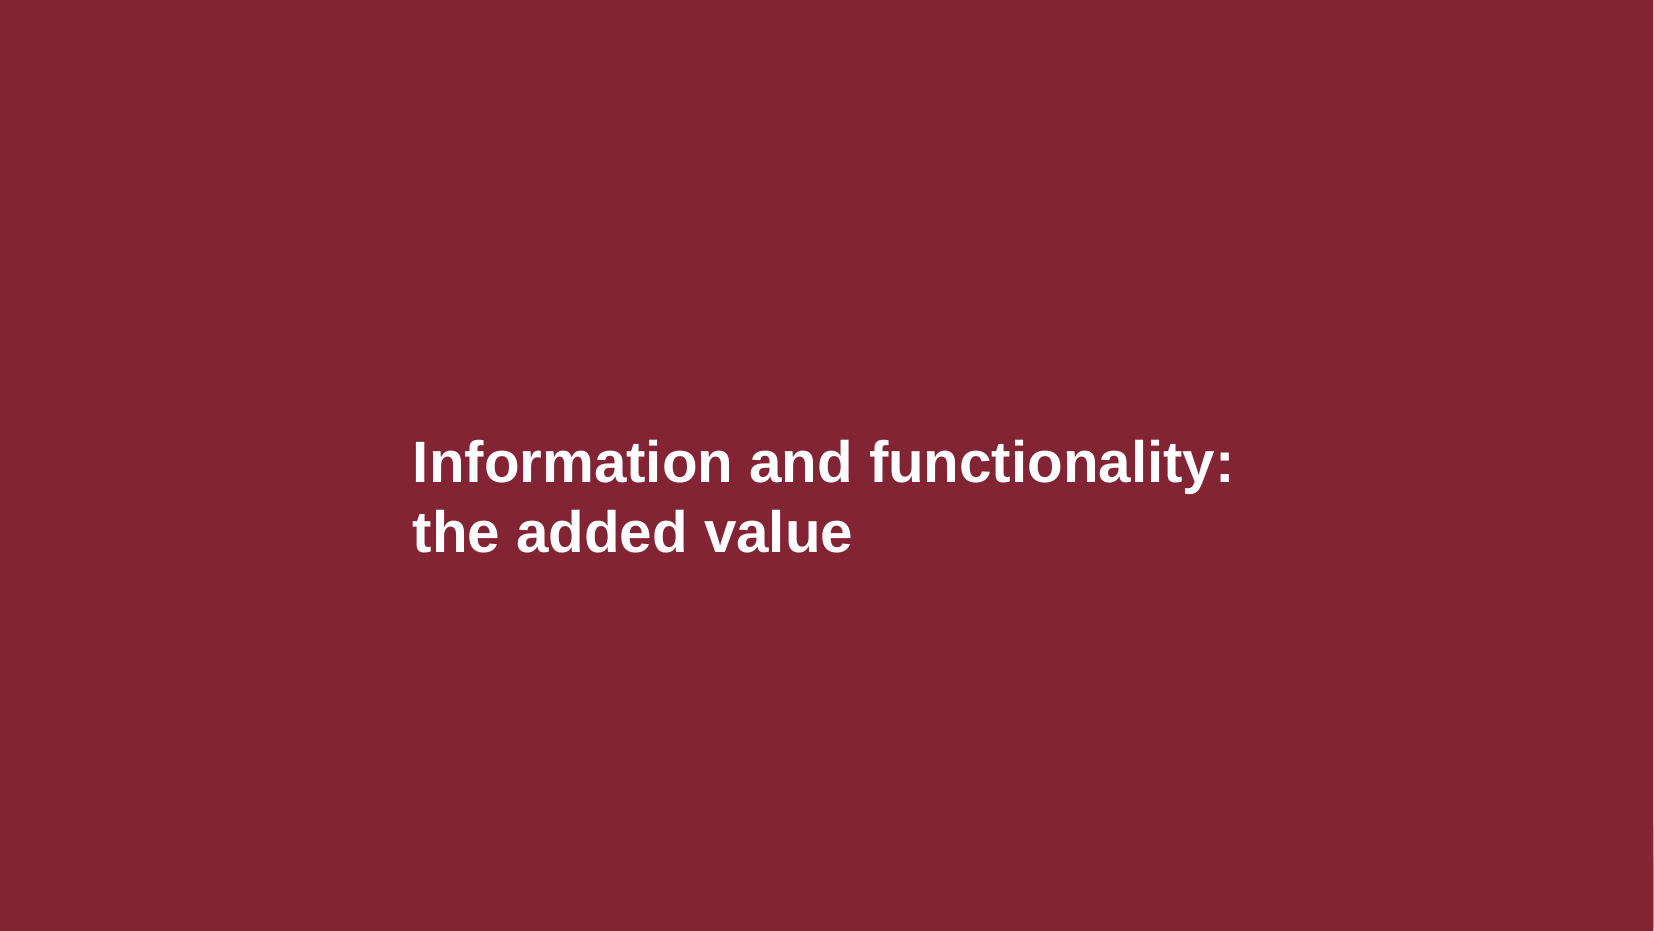

# Information and functionality: the added value